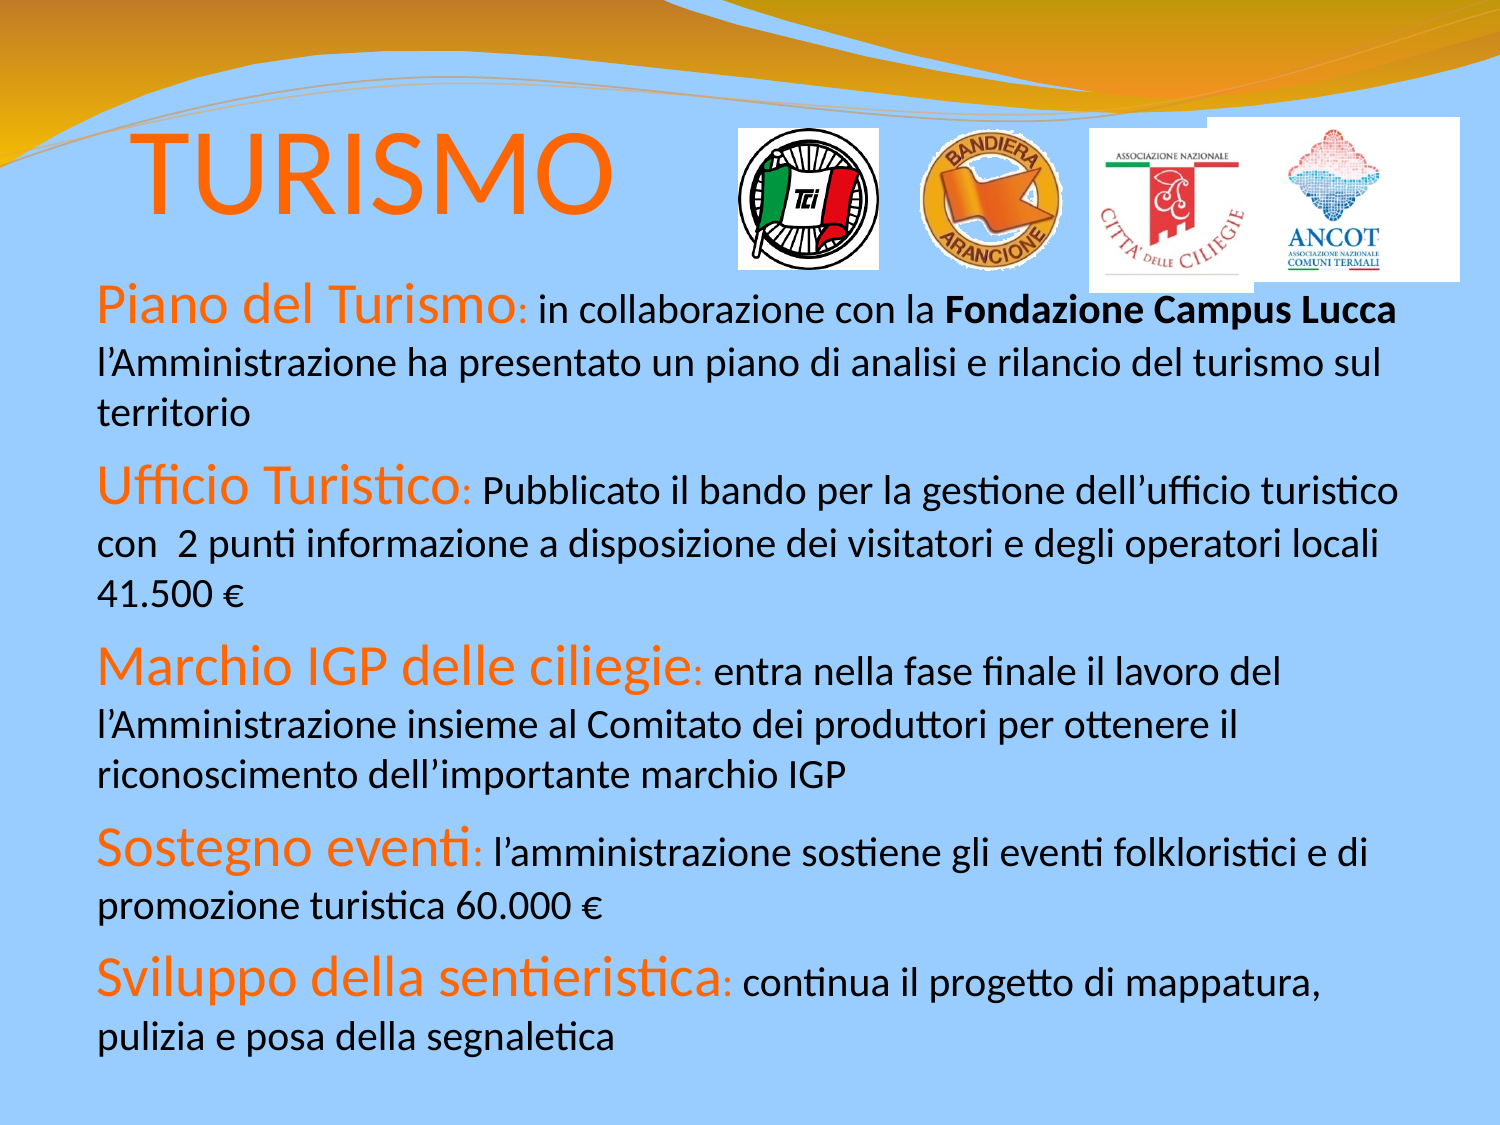

# TURISMO
Piano del Turismo: in collaborazione con la Fondazione Campus Lucca l’Amministrazione ha presentato un piano di analisi e rilancio del turismo sul territorio
Ufficio Turistico: Pubblicato il bando per la gestione dell’ufficio turistico con 2 punti informazione a disposizione dei visitatori e degli operatori locali 41.500 €
Marchio IGP delle ciliegie: entra nella fase finale il lavoro del l’Amministrazione insieme al Comitato dei produttori per ottenere il riconoscimento dell’importante marchio IGP
Sostegno eventi: l’amministrazione sostiene gli eventi folkloristici e di promozione turistica 60.000 €
Sviluppo della sentieristica: continua il progetto di mappatura, pulizia e posa della segnaletica